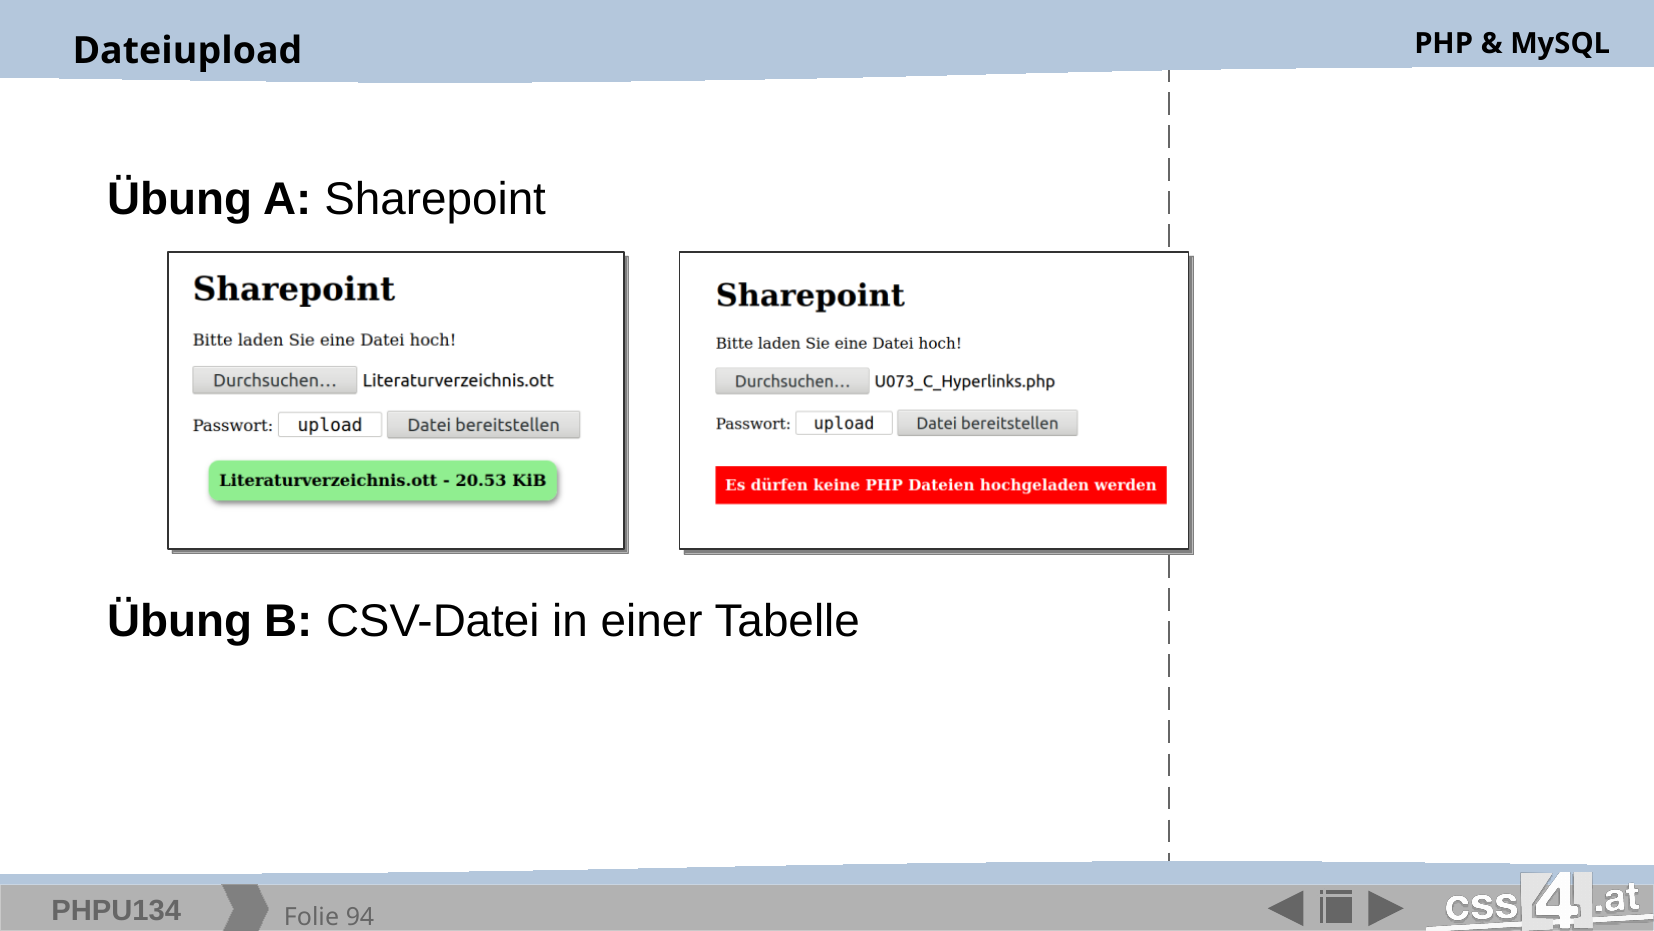

PHP & MySQL
Dateiupload
Übung A: Sharepoint
Übung B: CSV-Datei in einer Tabelle
PHPU134
Folie